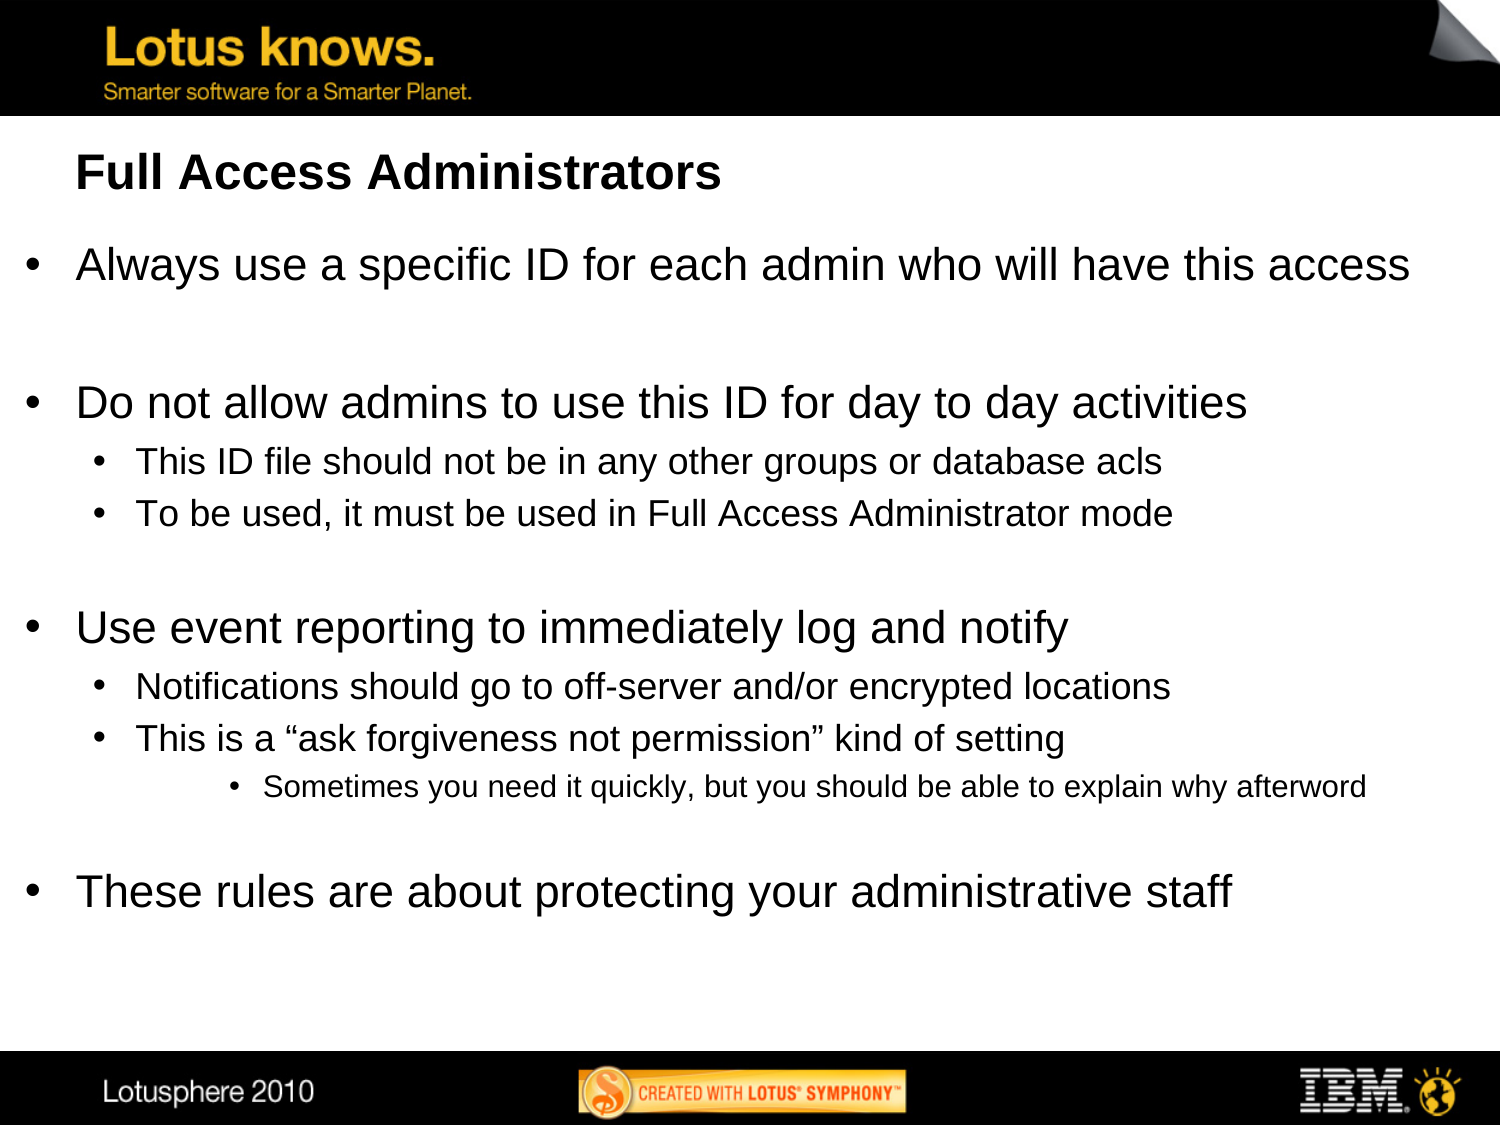

# Full Access Administrators
Always use a specific ID for each admin who will have this access
Do not allow admins to use this ID for day to day activities
This ID file should not be in any other groups or database acls
To be used, it must be used in Full Access Administrator mode
Use event reporting to immediately log and notify
Notifications should go to off-server and/or encrypted locations
This is a “ask forgiveness not permission” kind of setting
Sometimes you need it quickly, but you should be able to explain why afterword
These rules are about protecting your administrative staff